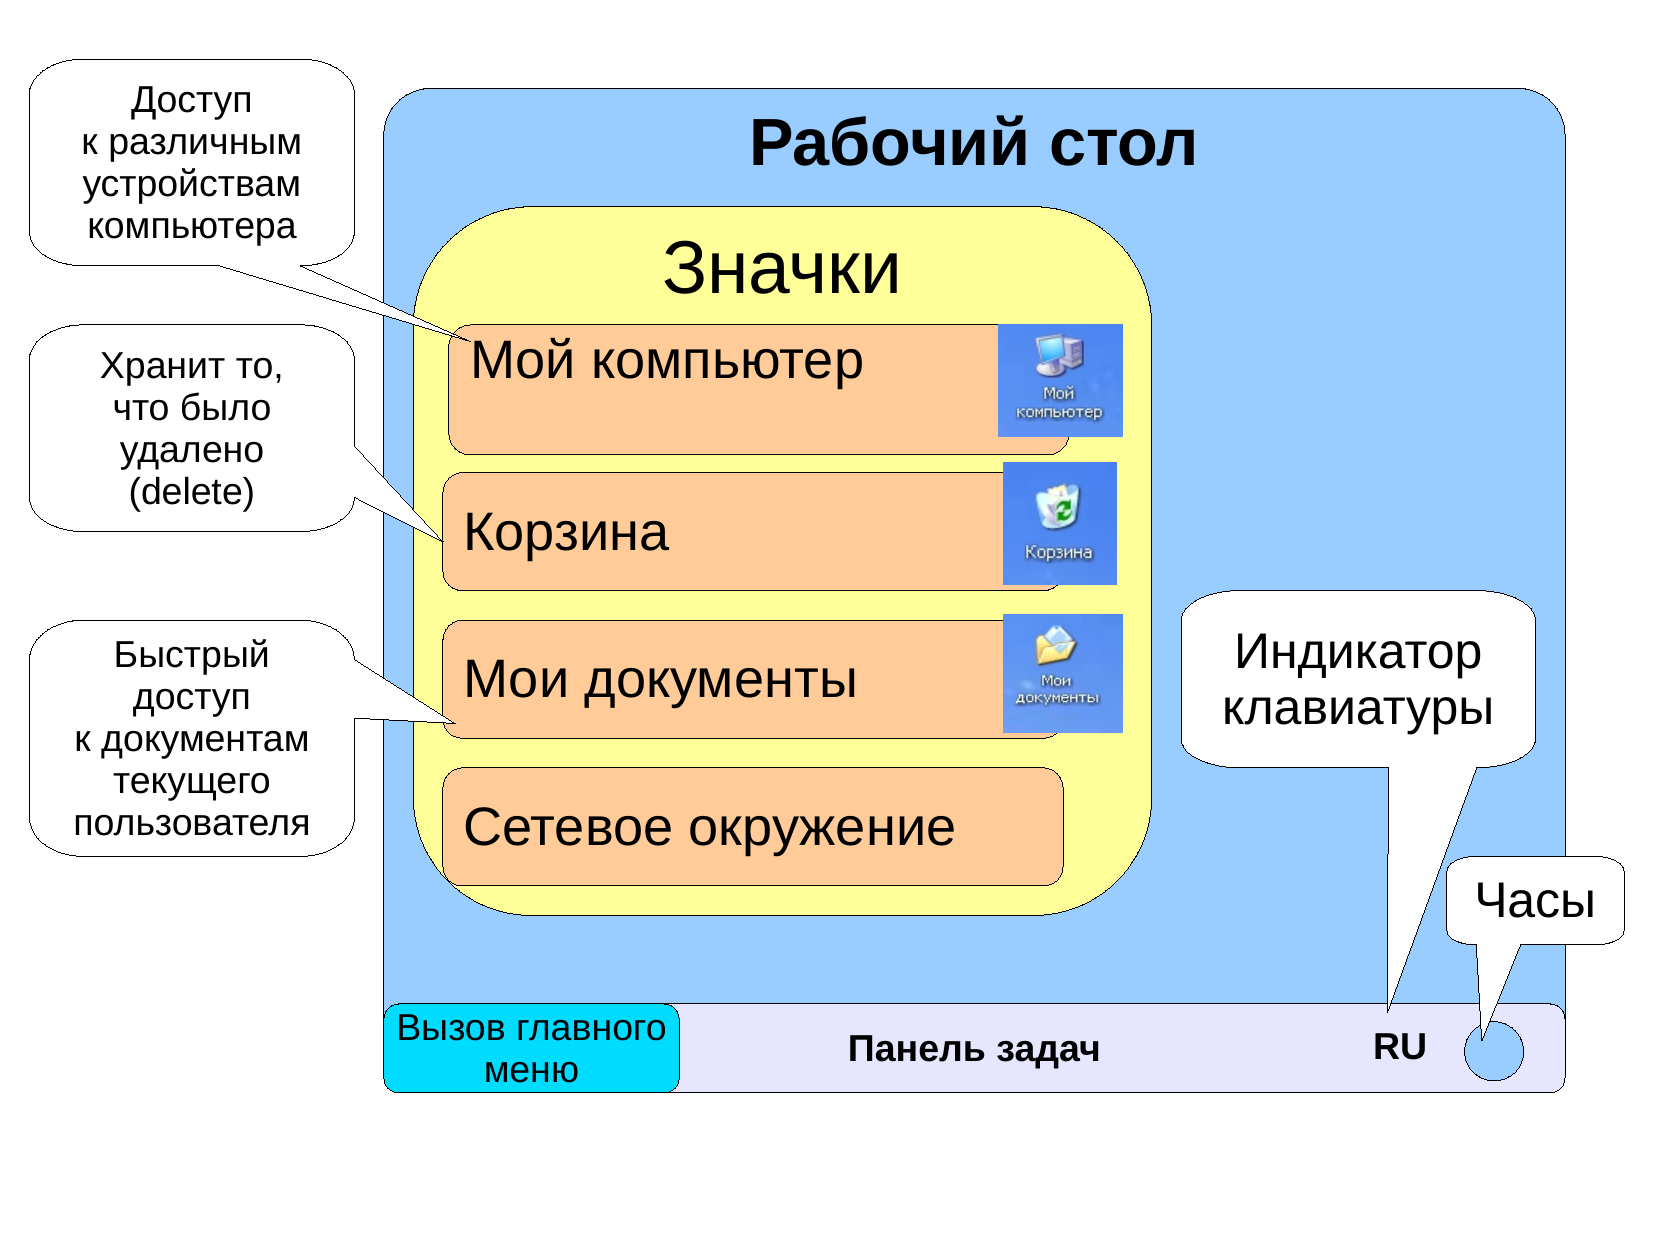

Доступ
к различным устройствам
компьютера
Рабочий стол
Значки
Хранит то,
что было удалено
(delete)
Мой компьютер
Корзина
Индикатор
клавиатуры
Быстрый доступ
к документам
текущего
пользователя
Мои документы
Сетевое окружение
Часы
Панель задач
Вызов главного
меню
RU